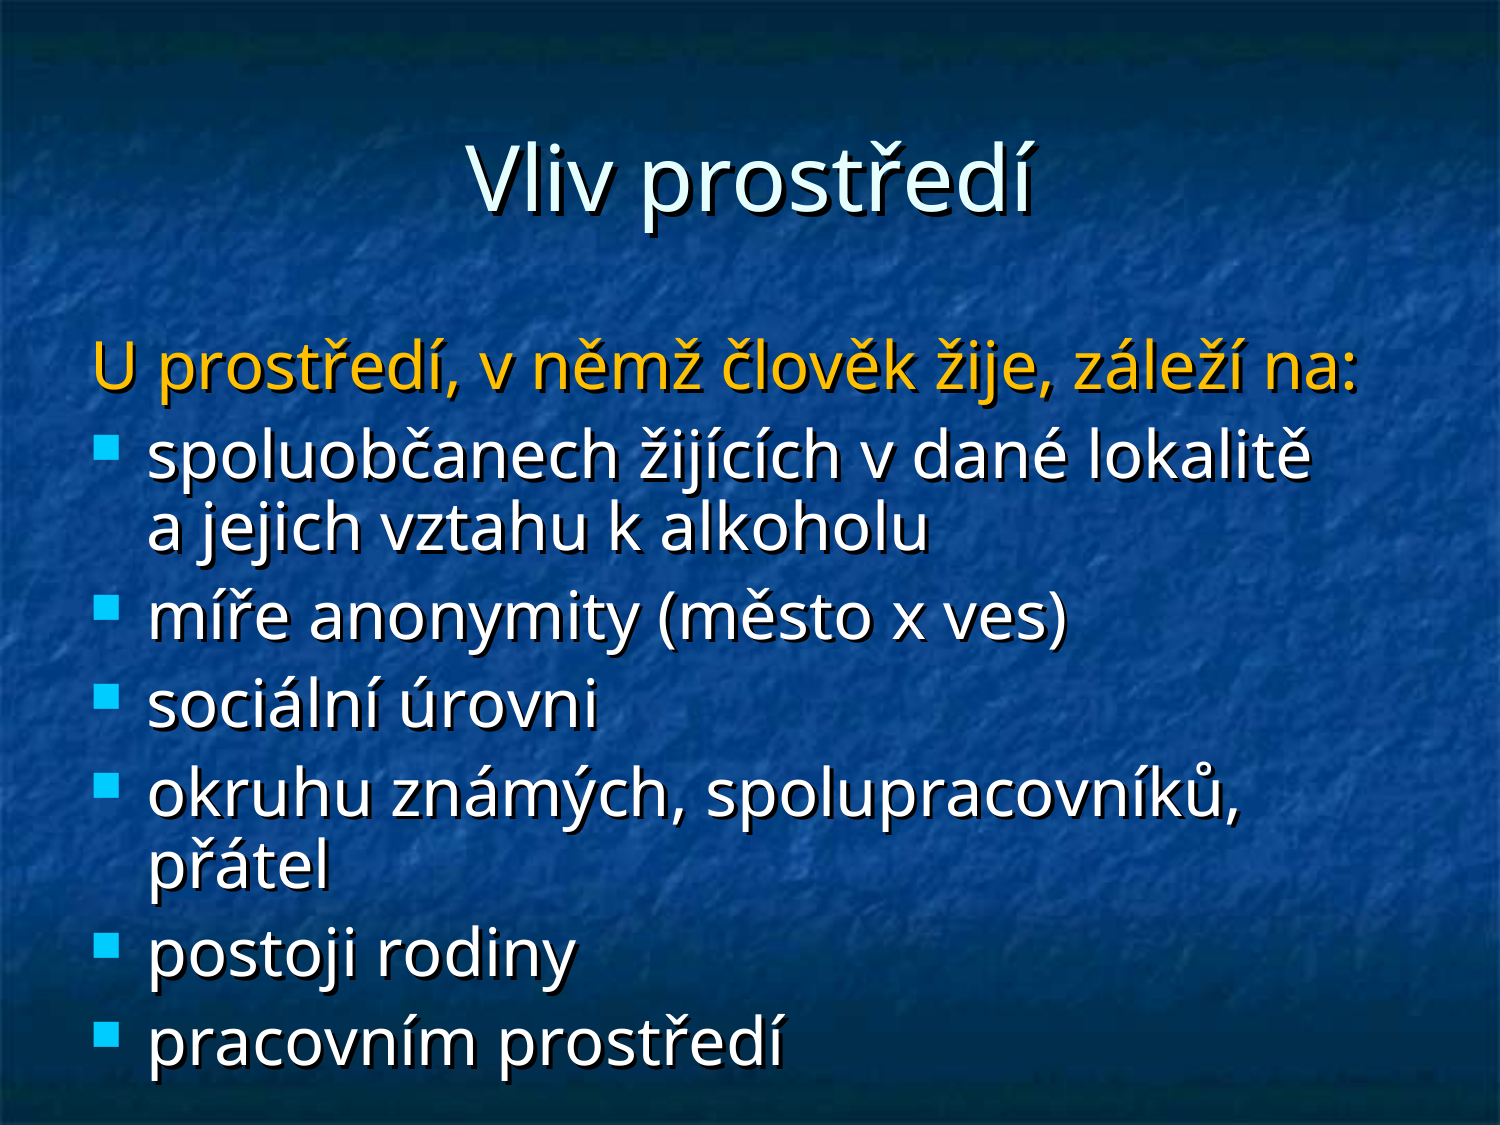

# Vliv prostředí
U prostředí, v němž člověk žije, záleží na:
spoluobčanech žijících v dané lokalitě
a jejich vztahu k alkoholu
míře anonymity (město x ves)
sociální úrovni
okruhu známých, spolupracovníků, přátel
postoji rodiny
pracovním prostředí